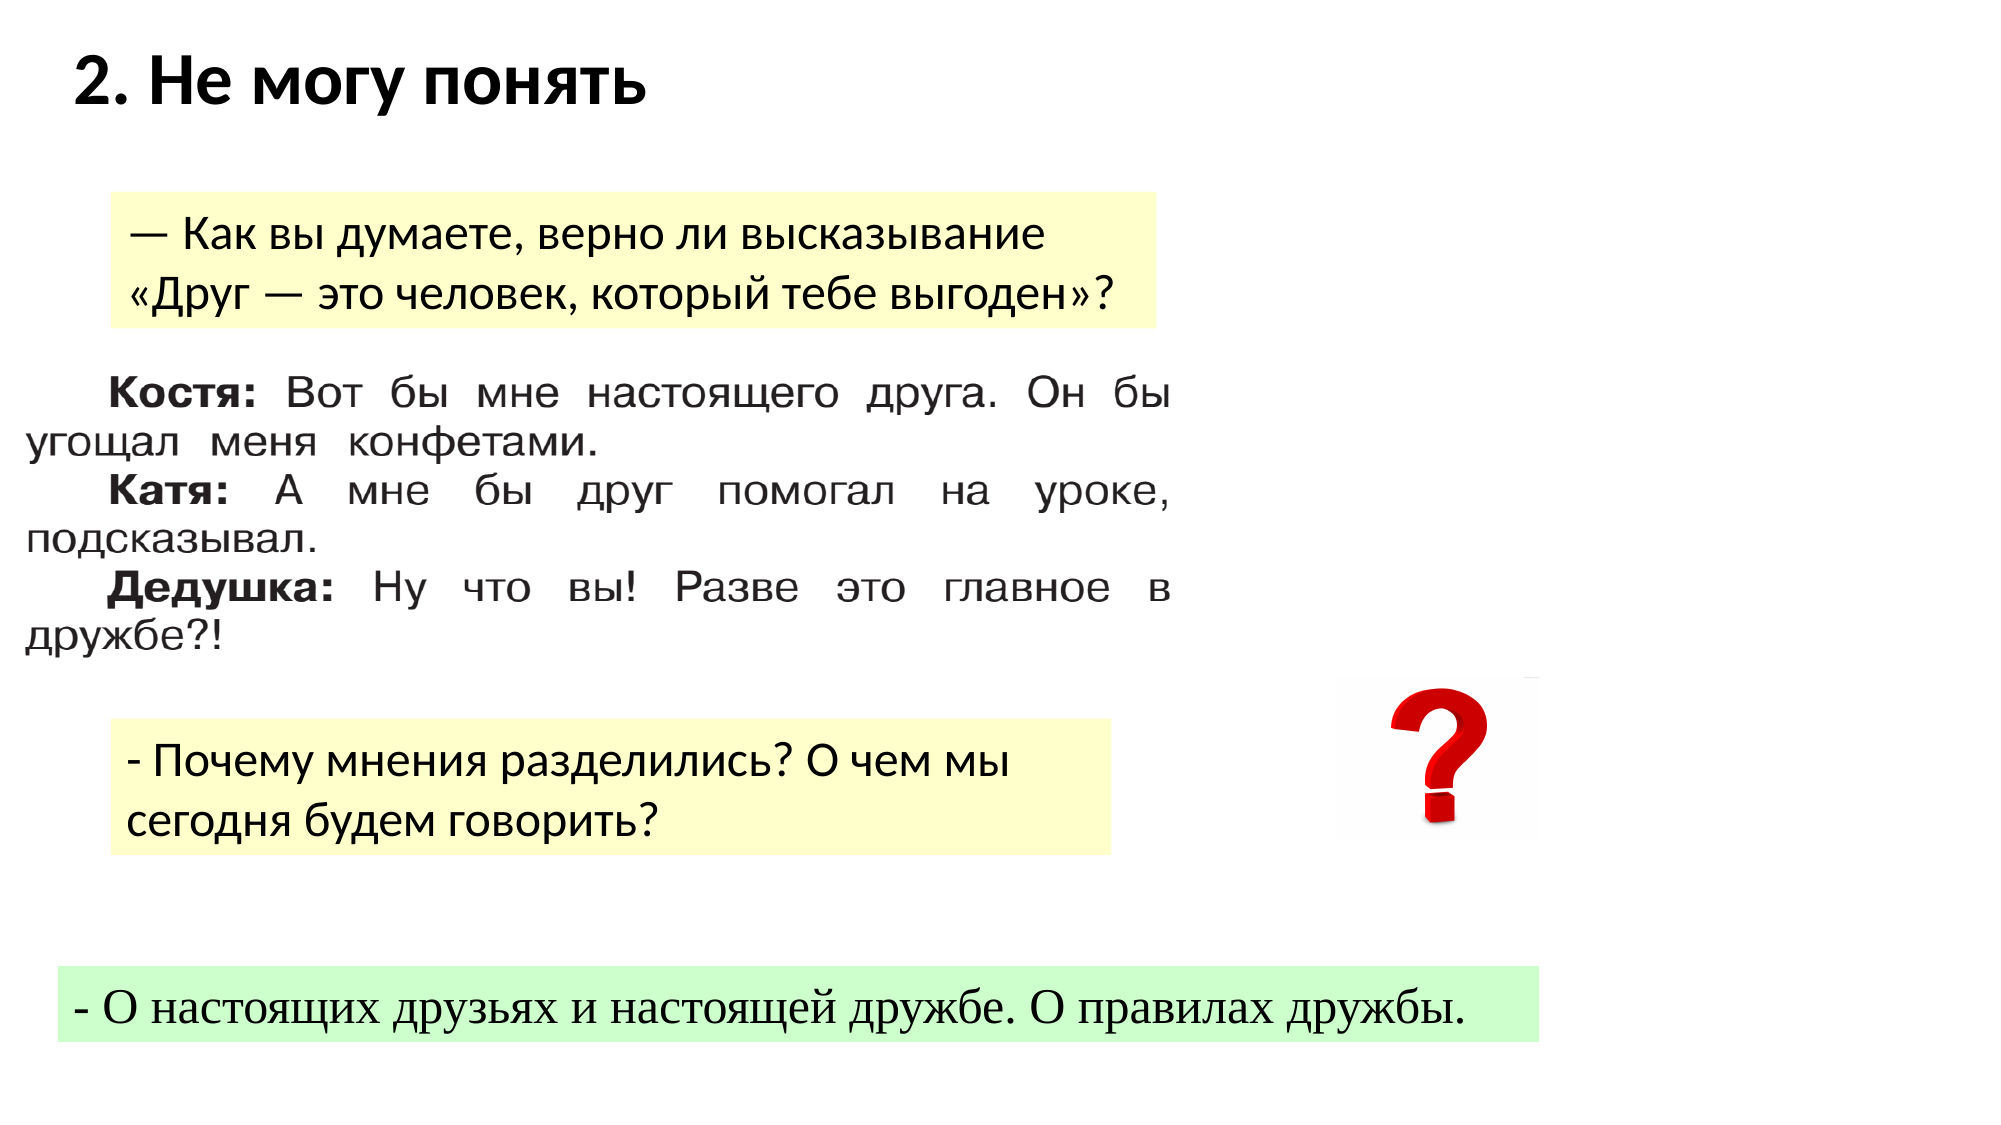

# 2. Не могу понять
— Как вы думаете, верно ли высказывание «Друг — это человек, который тебе выгоден»?
- Почему мнения разделились? О чем мы сегодня будем говорить?
- О настоящих друзьях и настоящей дружбе. О правилах дружбы.